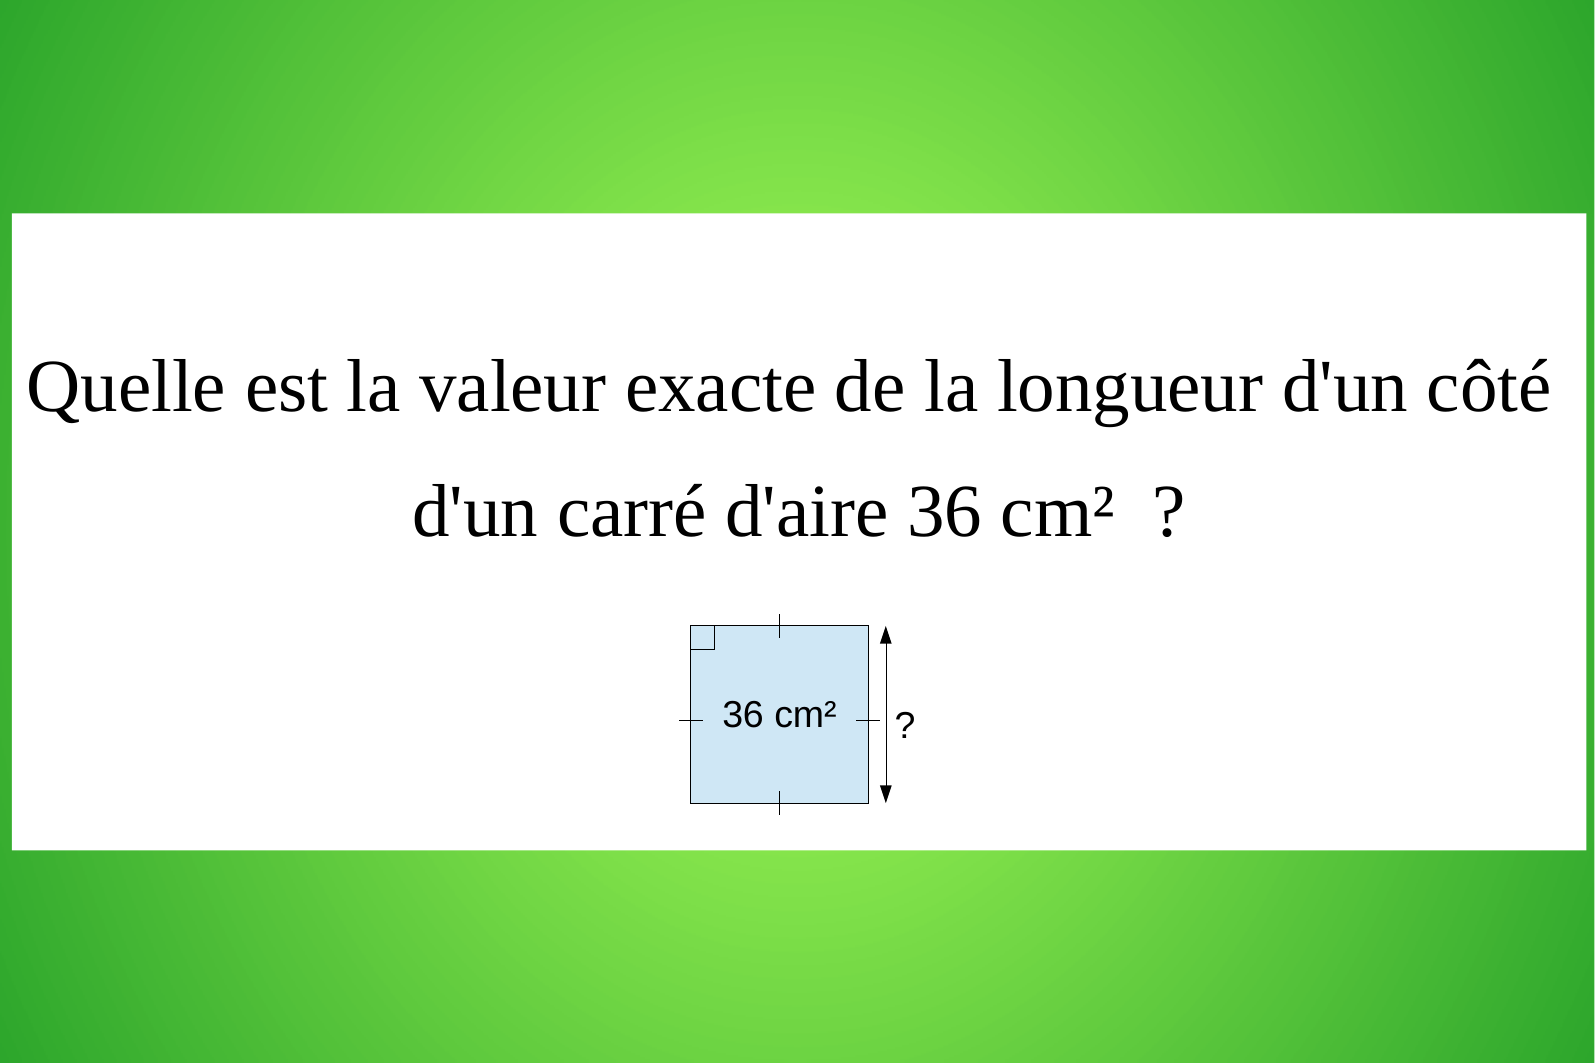

Quelle est la valeur exacte de la longueur d'un côté
d'un carré d'aire 36 cm²  ?
36 cm²
?